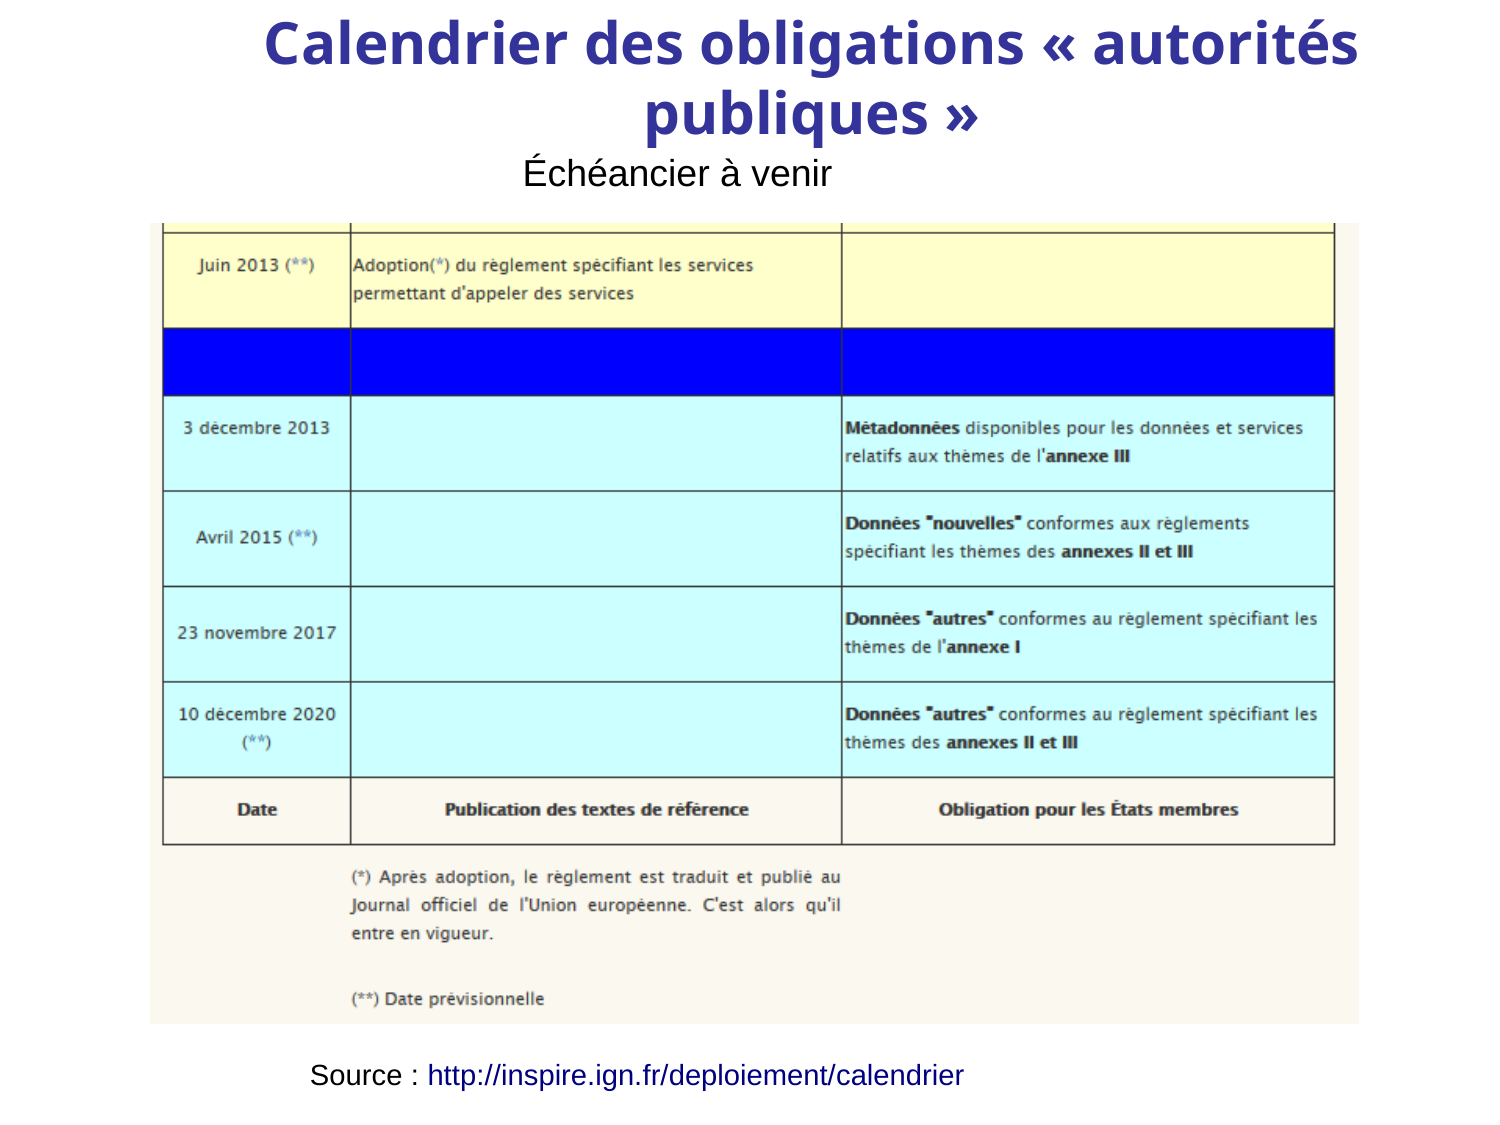

Calendrier des obligations « autorités publiques »
Échéancier à venir
Source : http://inspire.ign.fr/deploiement/calendrier